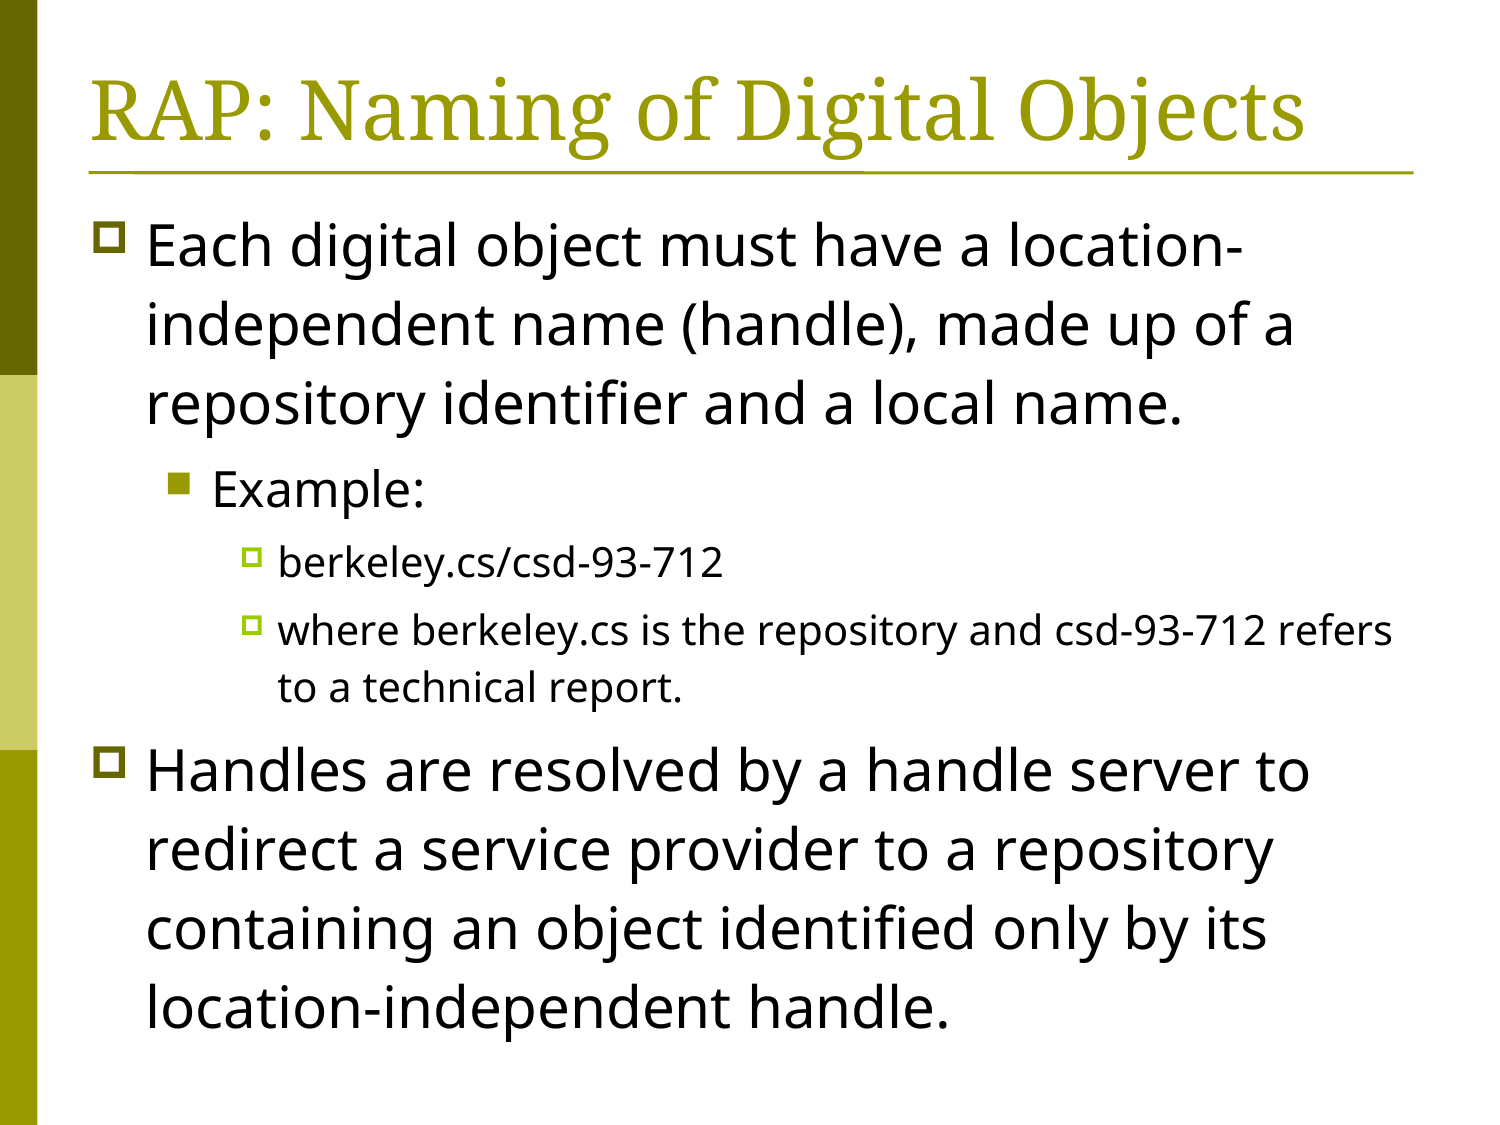

# RAP: Naming of Digital Objects
Each digital object must have a location-independent name (handle), made up of a repository identifier and a local name.
Example:
berkeley.cs/csd-93-712
where berkeley.cs is the repository and csd-93-712 refers to a technical report.
Handles are resolved by a handle server to redirect a service provider to a repository containing an object identified only by its location-independent handle.